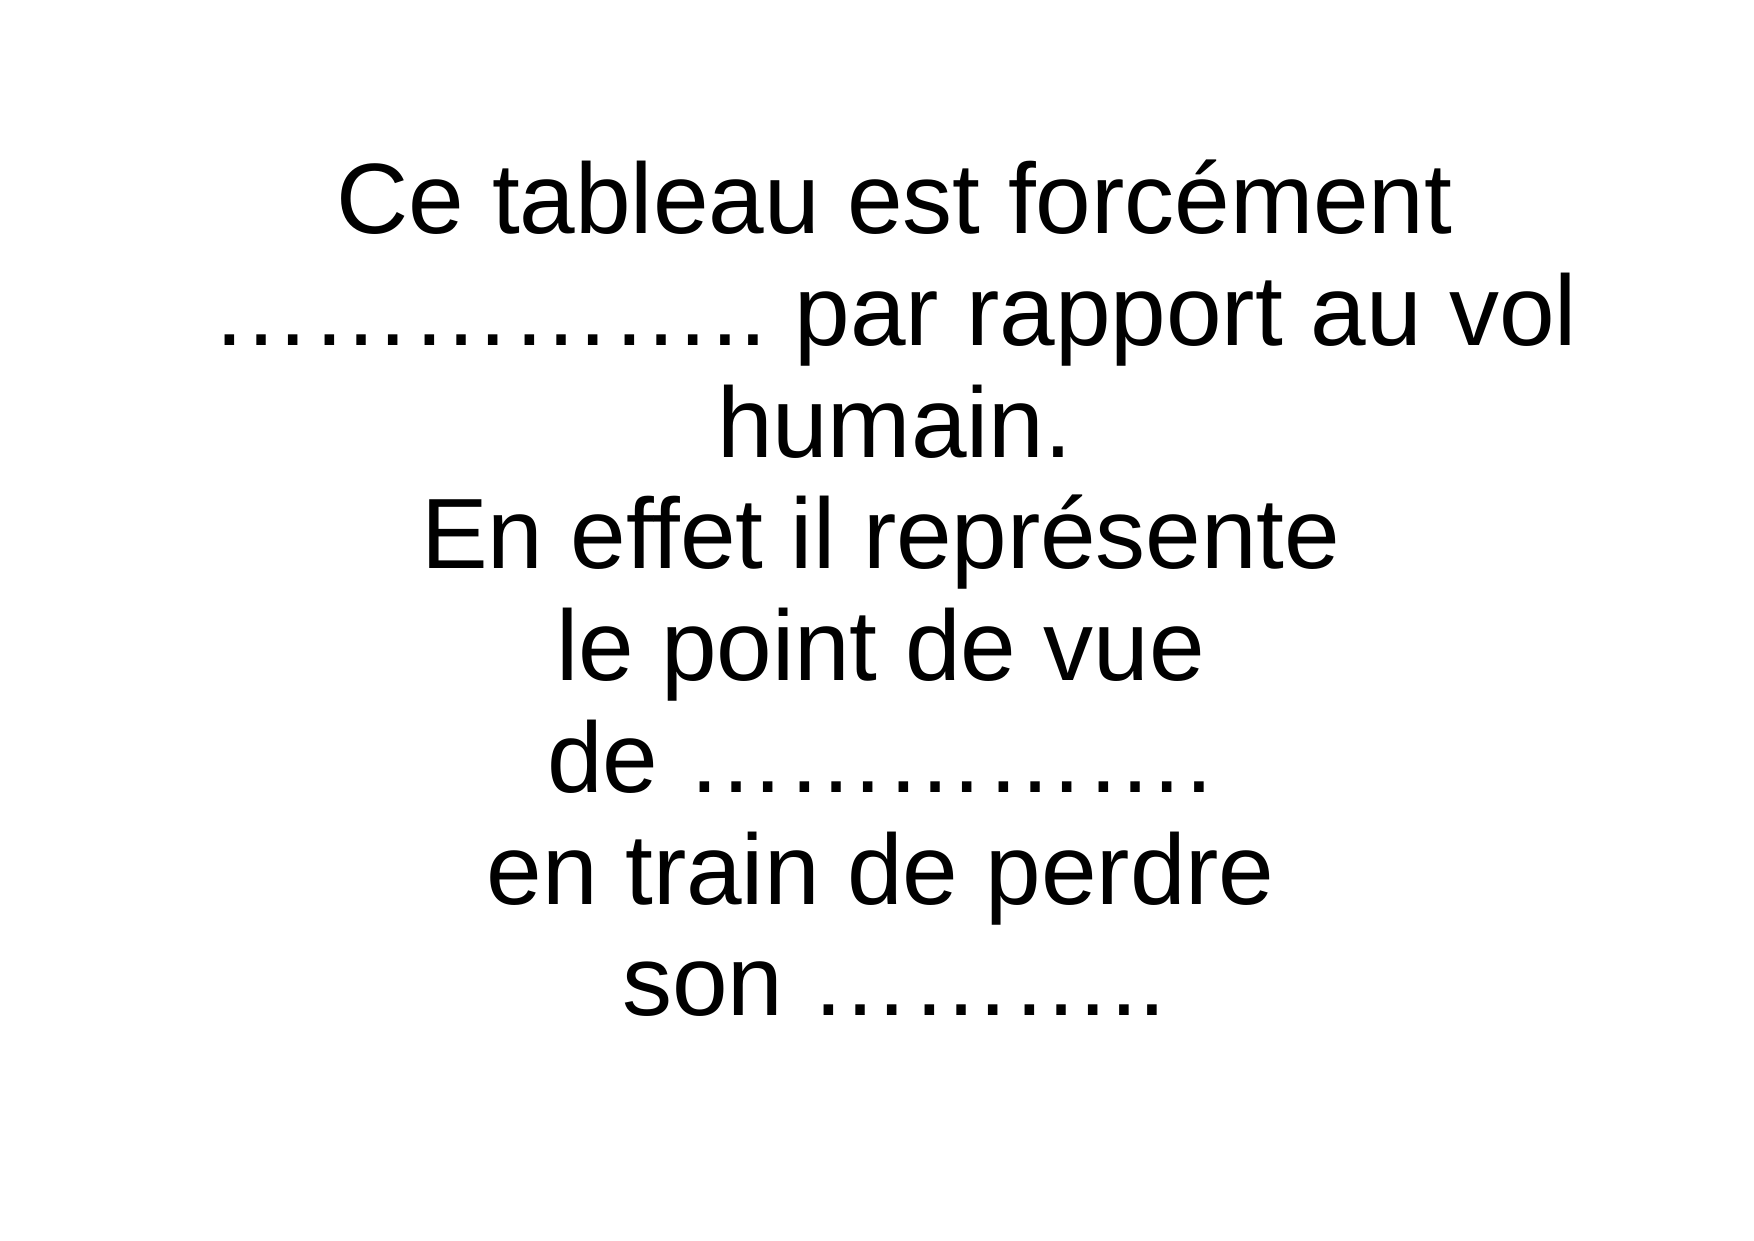

Ce tableau est forcément
…………….. par rapport au vol humain.
En effet il représente
le point de vue
de …………….
en train de perdre
son ………..